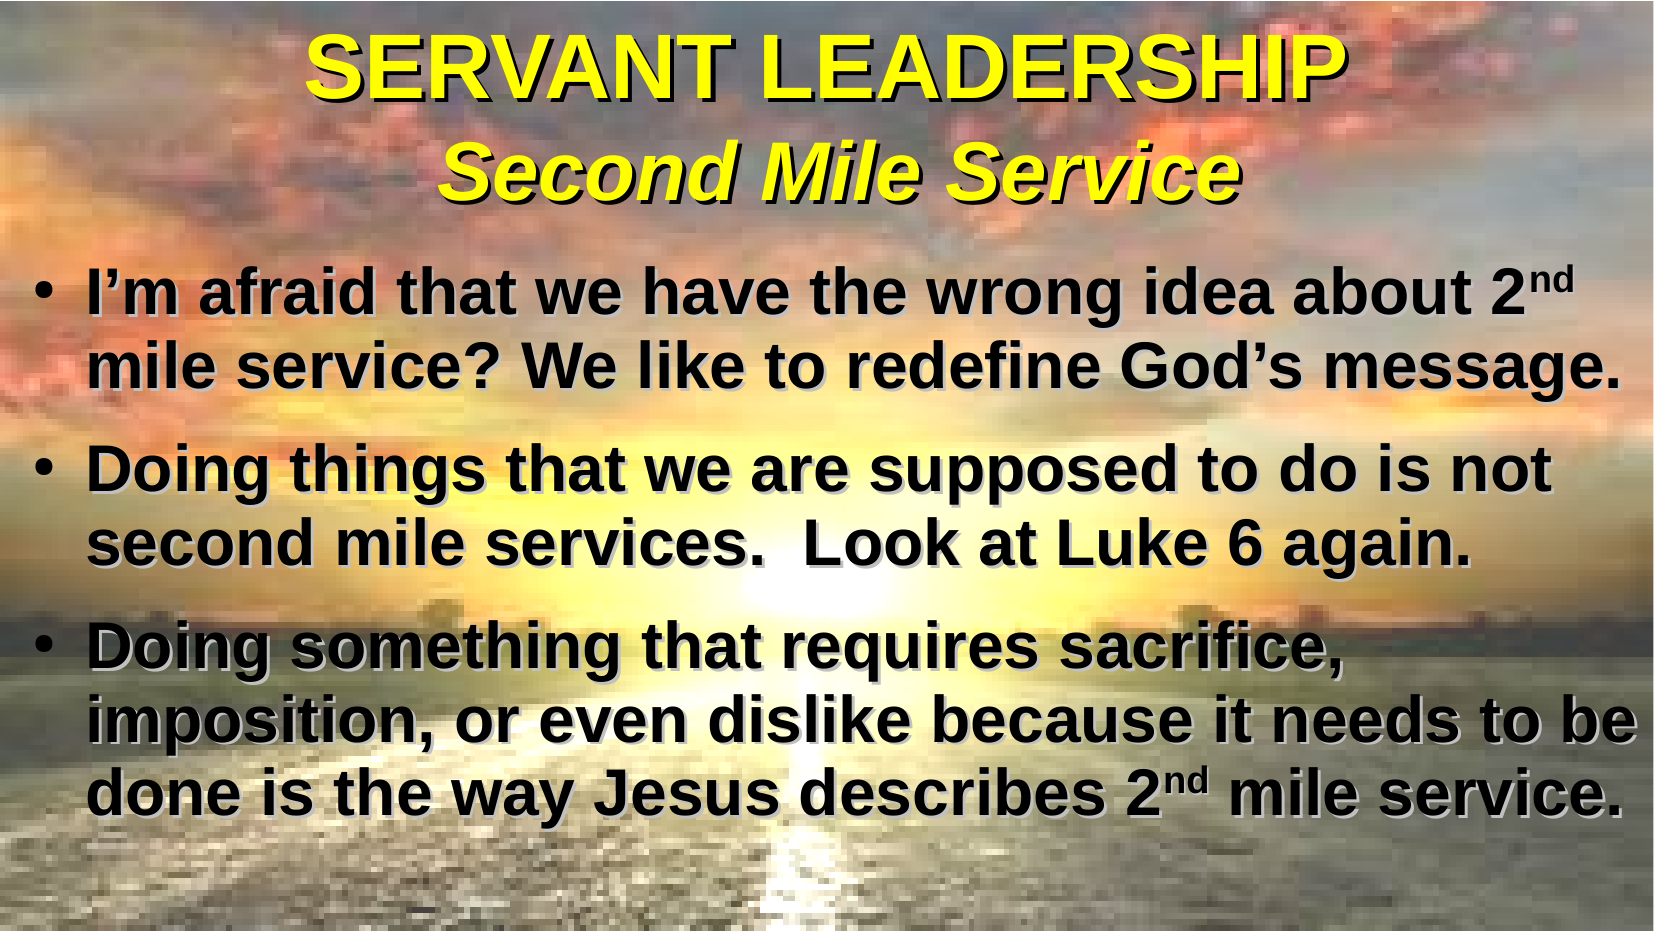

# SERVANT LEADERSHIP Second Mile Service
I’m afraid that we have the wrong idea about 2nd mile service? We like to redefine God’s message.
Doing things that we are supposed to do is not second mile services. Look at Luke 6 again.
Doing something that requires sacrifice, imposition, or even dislike because it needs to be done is the way Jesus describes 2nd mile service.